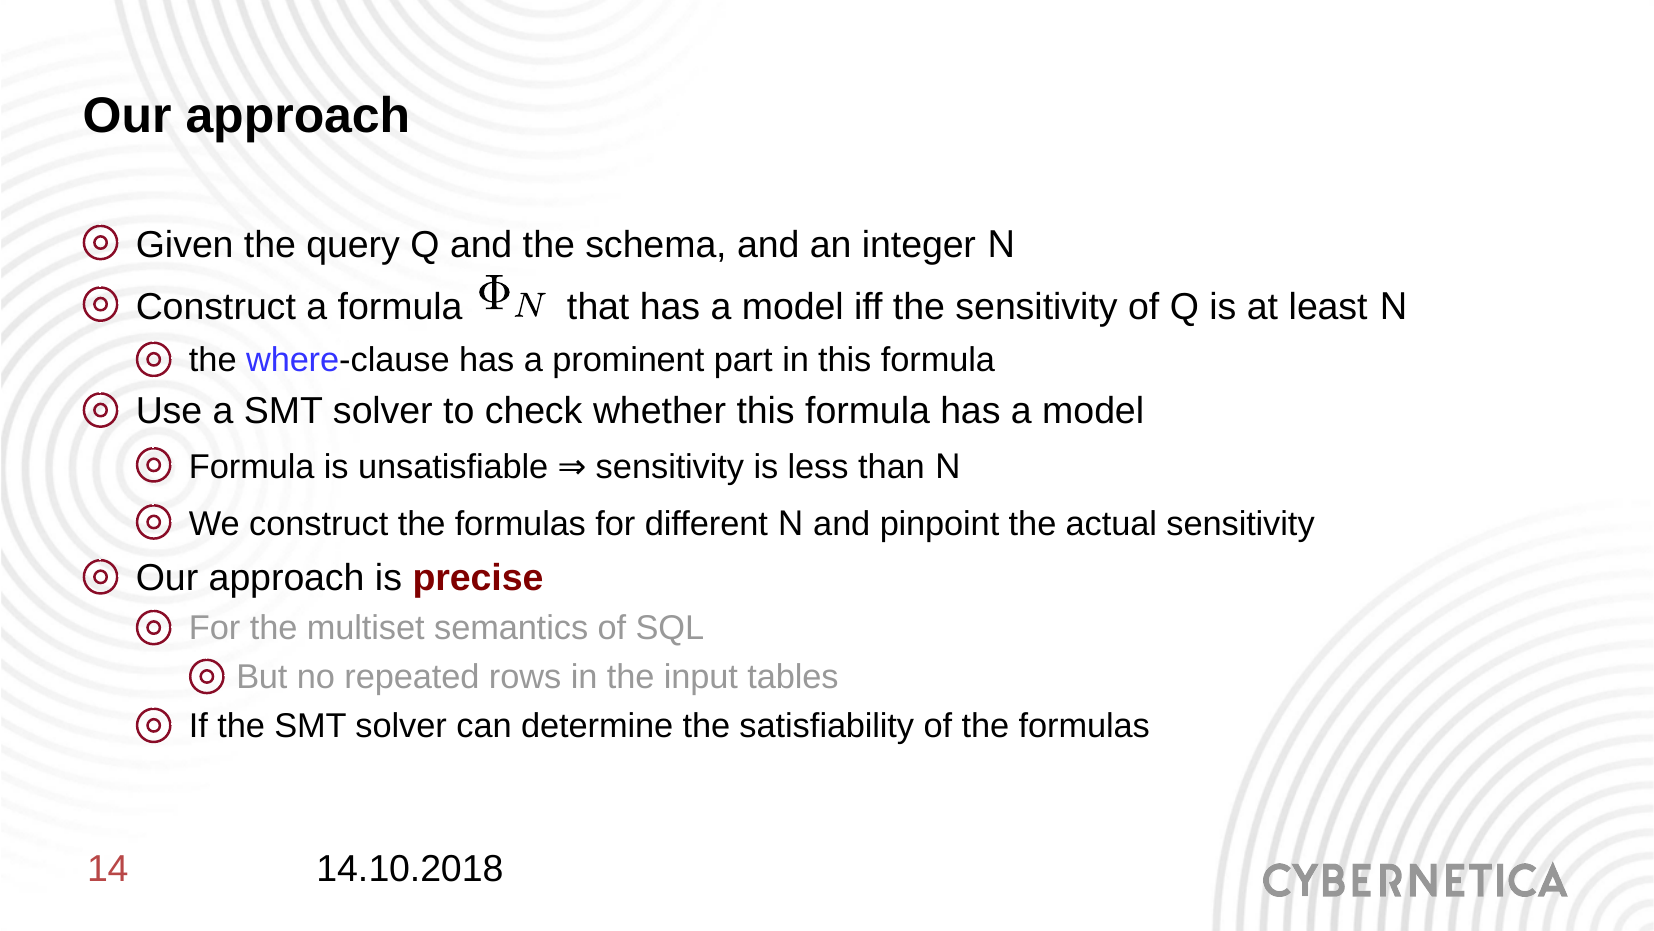

# Our approach
Given the query Q and the schema, and an integer N
Construct a formula that has a model iff the sensitivity of Q is at least N
the where-clause has a prominent part in this formula
Use a SMT solver to check whether this formula has a model
Formula is unsatisfiable ⇒ sensitivity is less than N
We construct the formulas for different N and pinpoint the actual sensitivity
Our approach is precise
For the multiset semantics of SQL
But no repeated rows in the input tables
If the SMT solver can determine the satisfiability of the formulas
14
01.04.2000